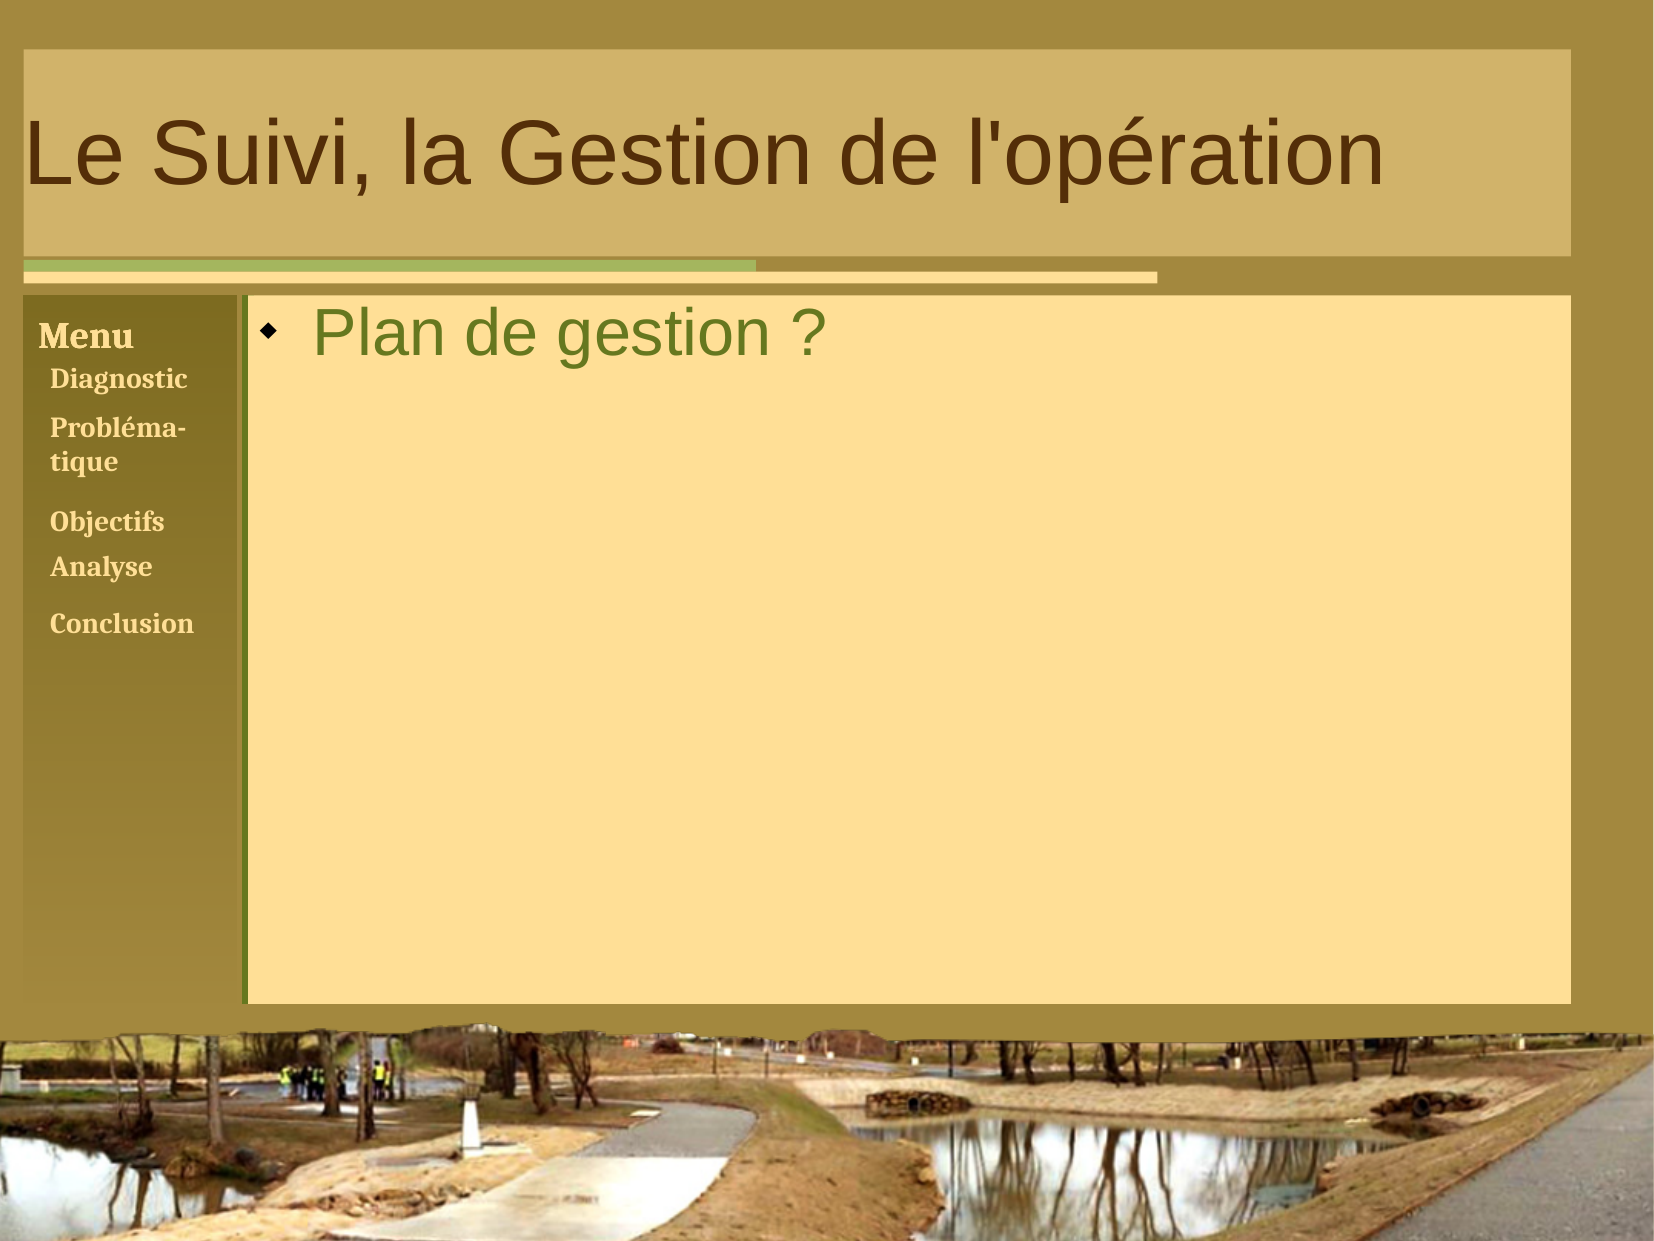

# Le Suivi, la Gestion de l'opération
Plan de gestion ?